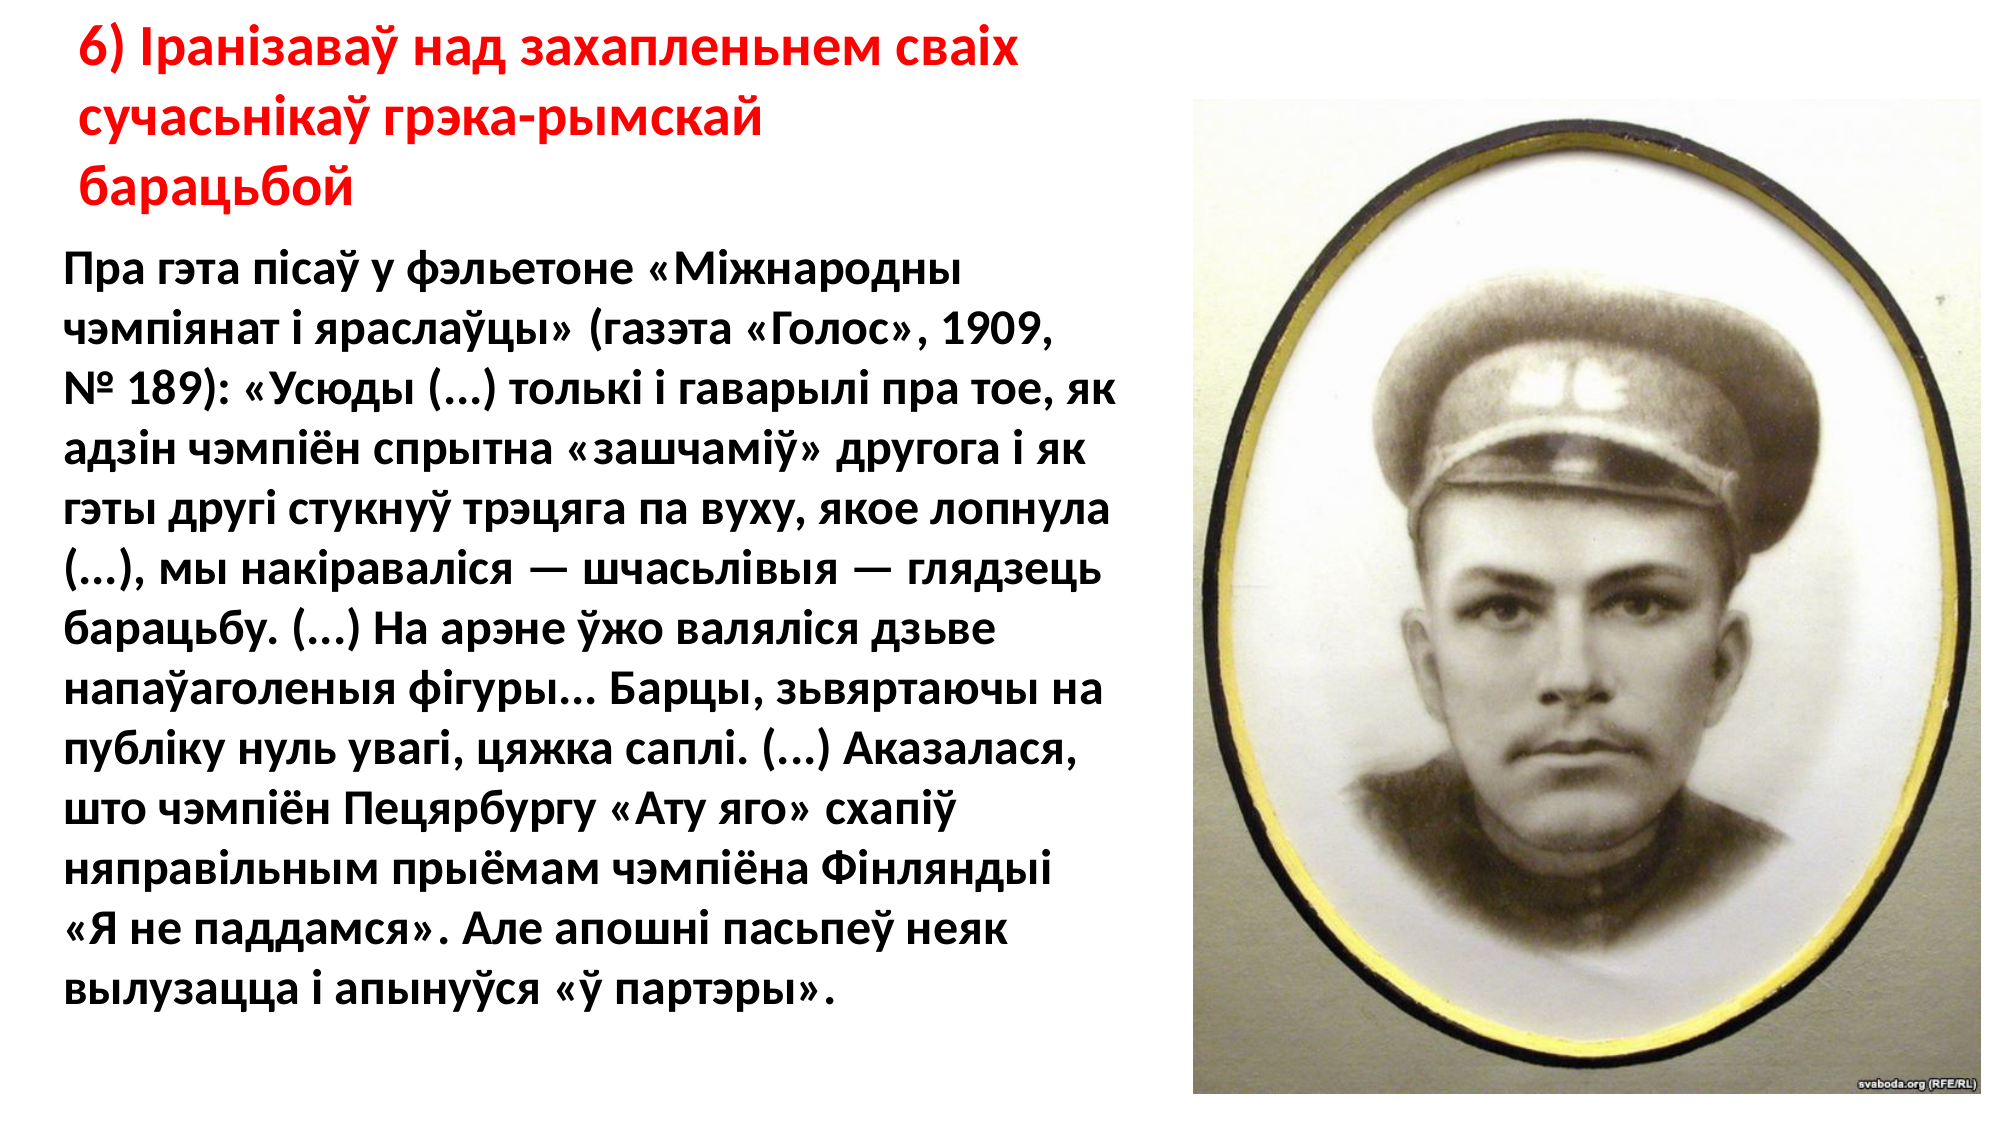

6) Іранізаваў над захапленьнем сваіх сучасьнікаў грэка-рымскай барацьбой
Пра гэта пісаў у фэльетоне «Міжнародны чэмпіянат і яраслаўцы» (газэта «Голос», 1909,
№ 189): «Усюды (...) толькі і гаварылі пра тое, як адзін чэмпіён спрытна «зашчаміў» другога і як гэты другі стукнуў трэцяга па вуху, якое лопнула (...), мы накіраваліся — шчасьлівыя — глядзець барацьбу. (...) На арэне ўжо валяліся дзьве напаўаголеныя фігуры... Барцы, зьвяртаючы на публіку нуль увагі, цяжка саплі. (...) Аказалася, што чэмпіён Пецярбургу «Ату яго» схапіў няправільным прыёмам чэмпіёна Фінляндыі
«Я не паддамся». Але апошні пасьпеў неяк вылузацца і апынуўся «ў партэры».